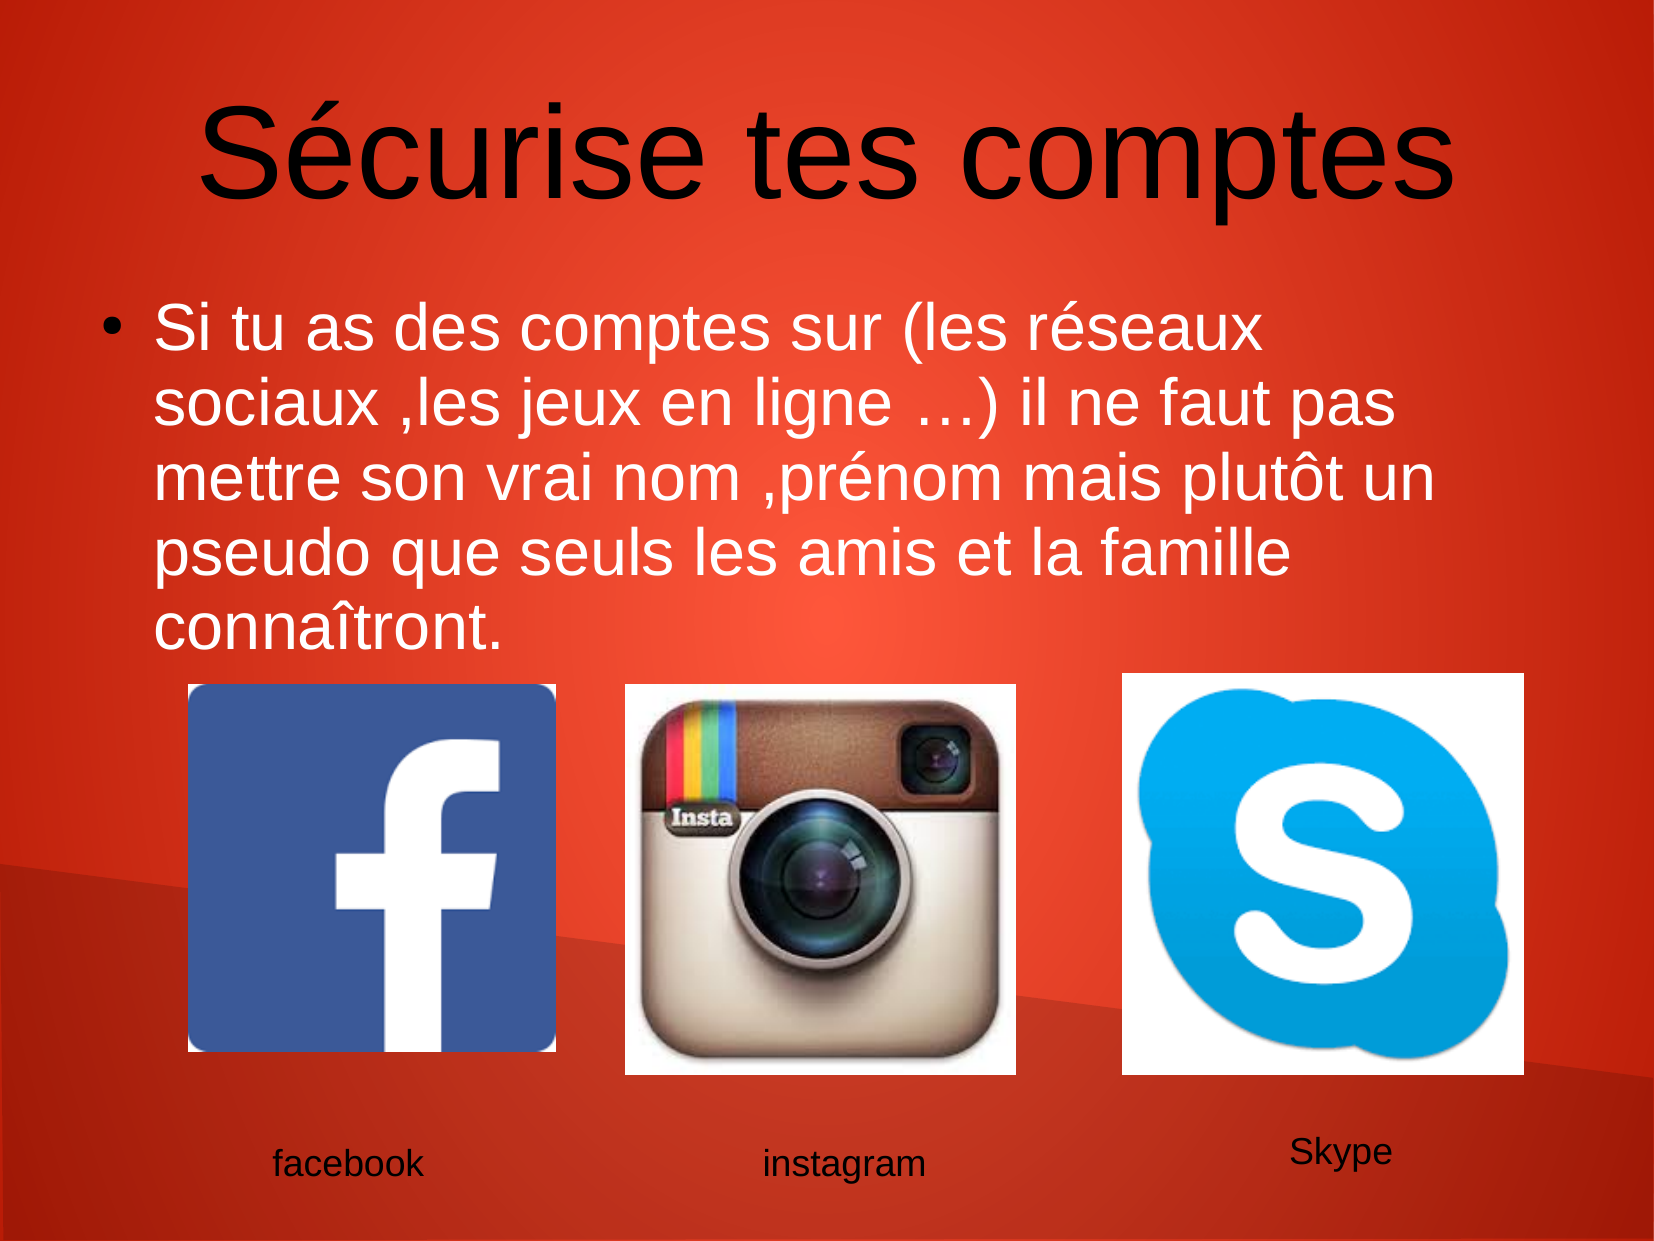

# Sécurise tes comptes
Si tu as des comptes sur (les réseaux sociaux ,les jeux en ligne …) il ne faut pas mettre son vrai nom ,prénom mais plutôt un pseudo que seuls les amis et la famille connaîtront.
Skype
facebook
instagram